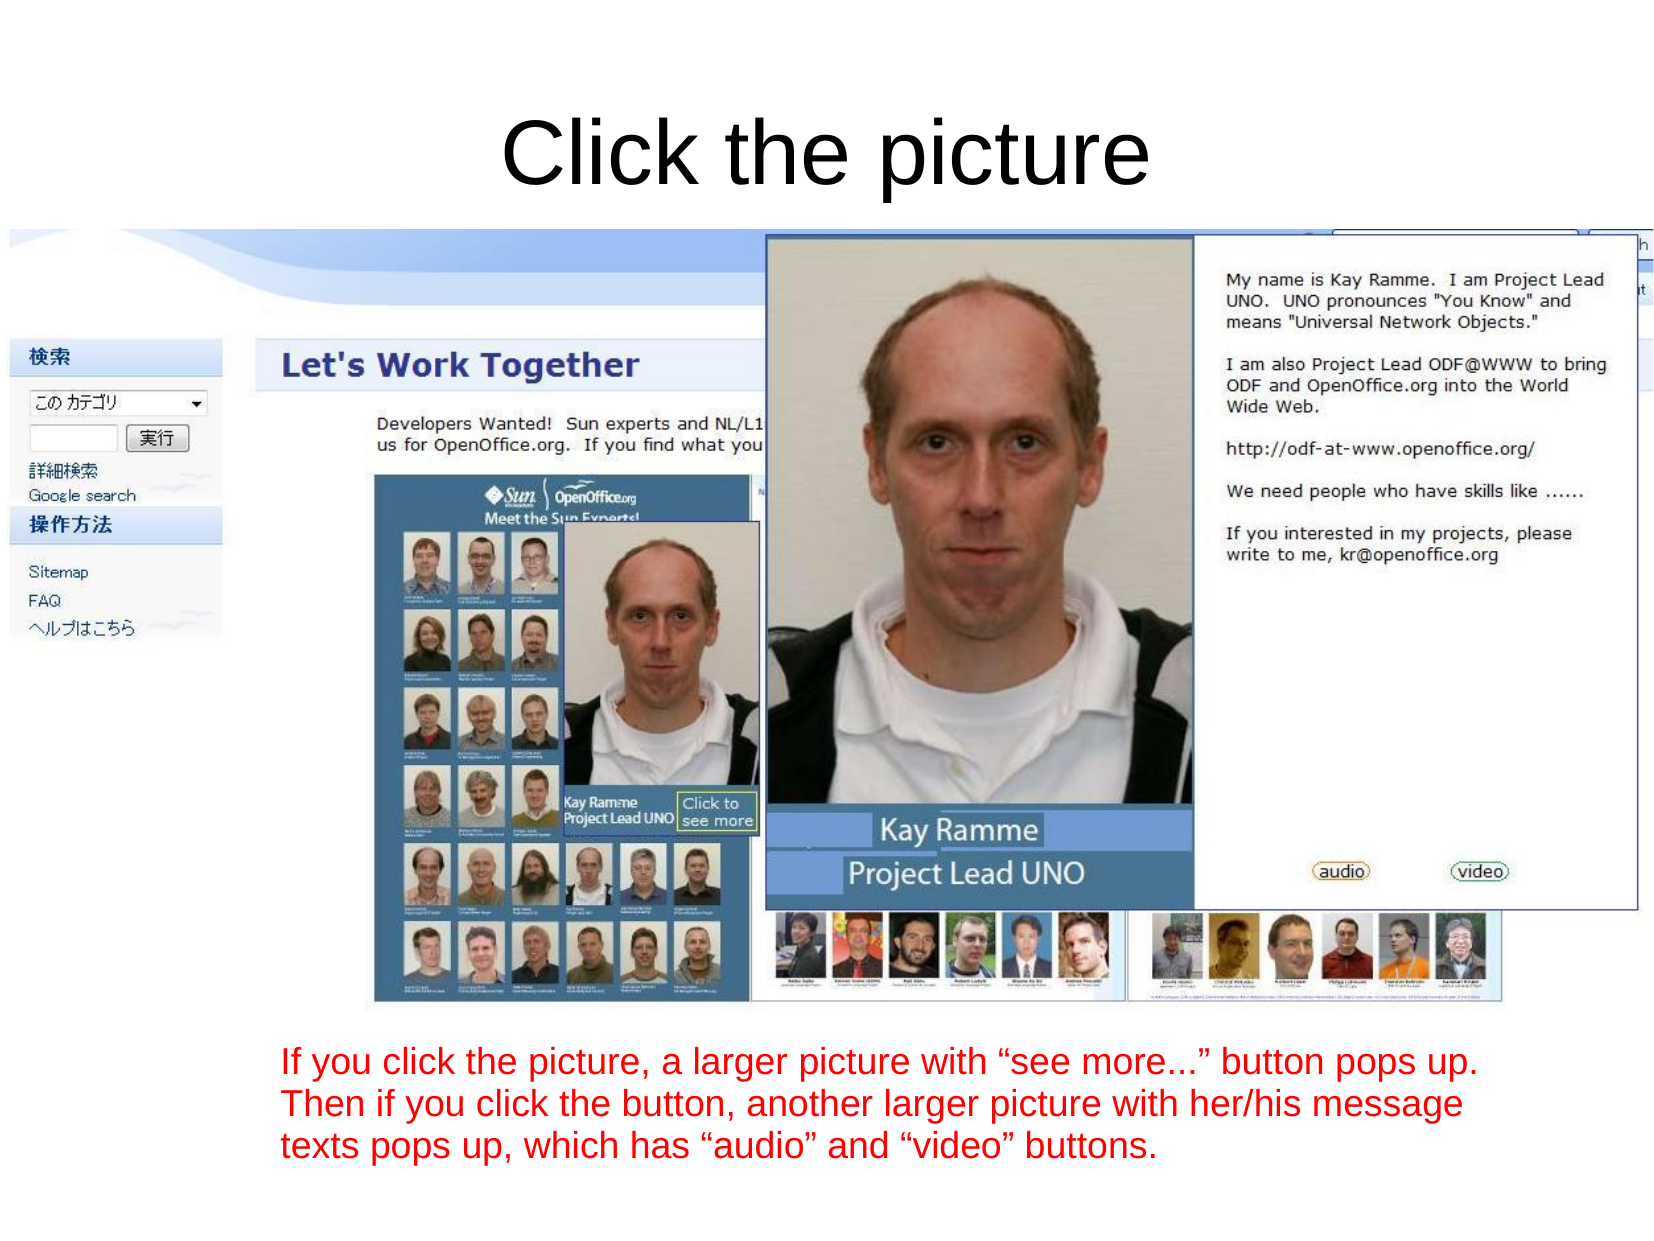

# Click the picture
If you click the picture, a larger picture with “see more...” button pops up. Then if you click the button, another larger picture with her/his message texts pops up, which has “audio” and “video” buttons.